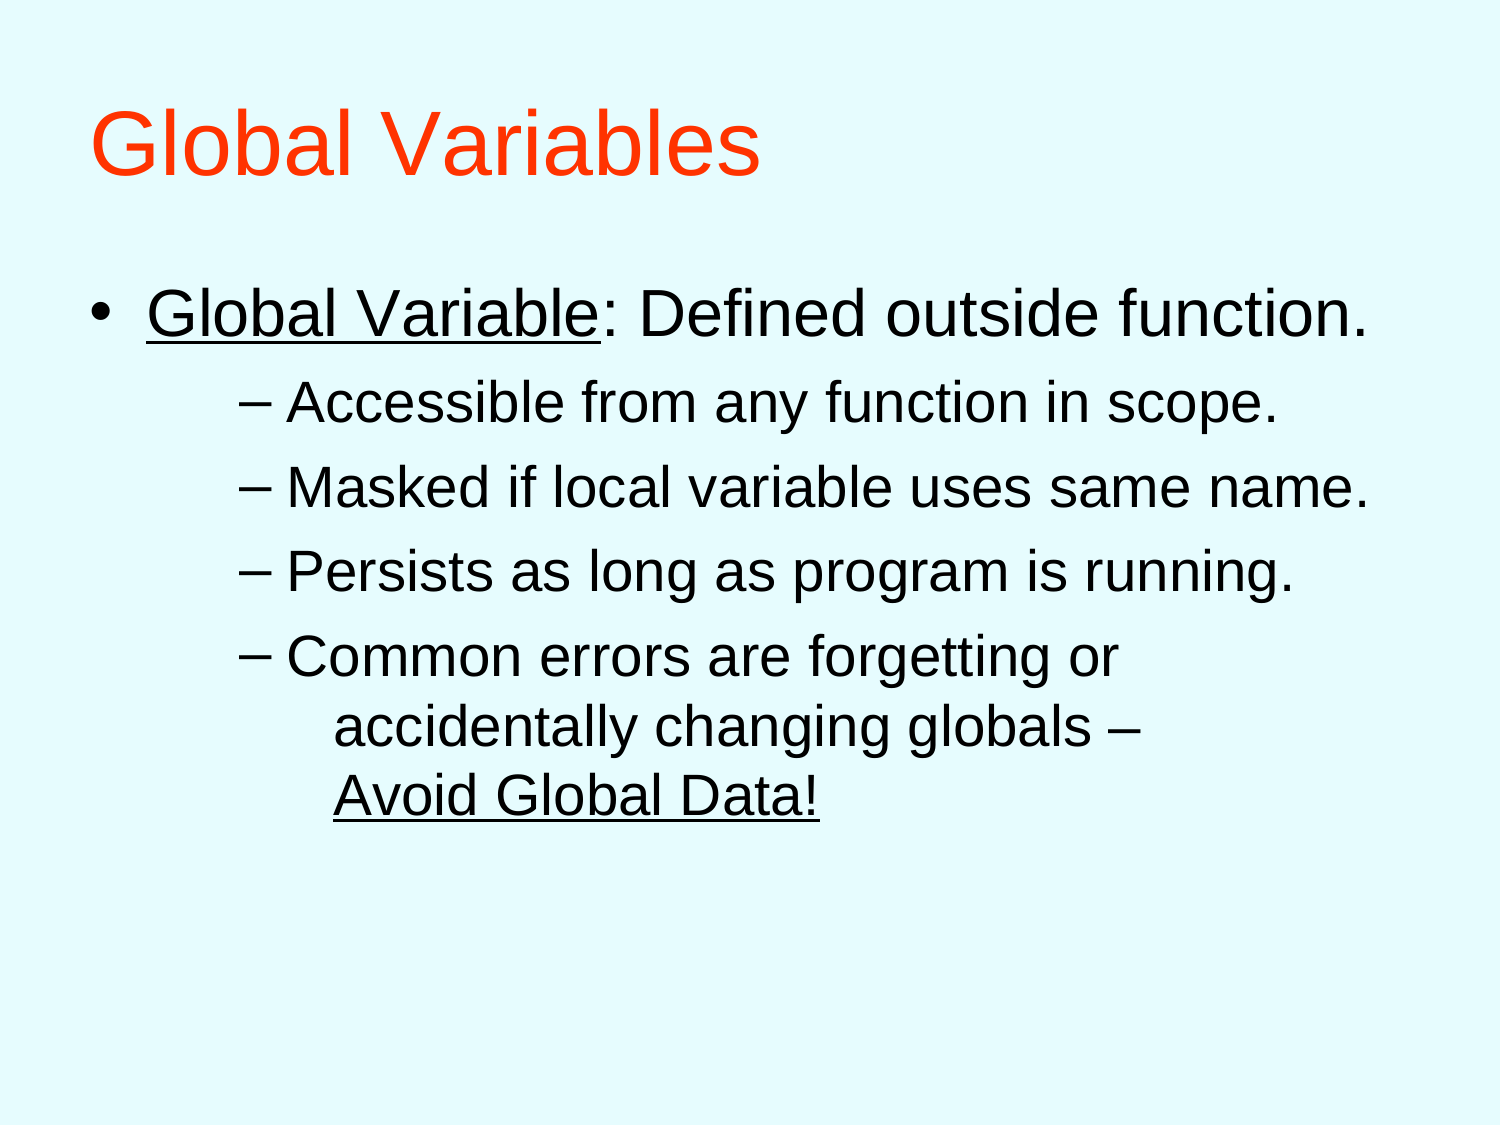

# Global Variables
Global Variable: Defined outside function.
Accessible from any function in scope.
Masked if local variable uses same name.
Persists as long as program is running.
Common errors are forgetting or accidentally changing globals –
Avoid Global Data!